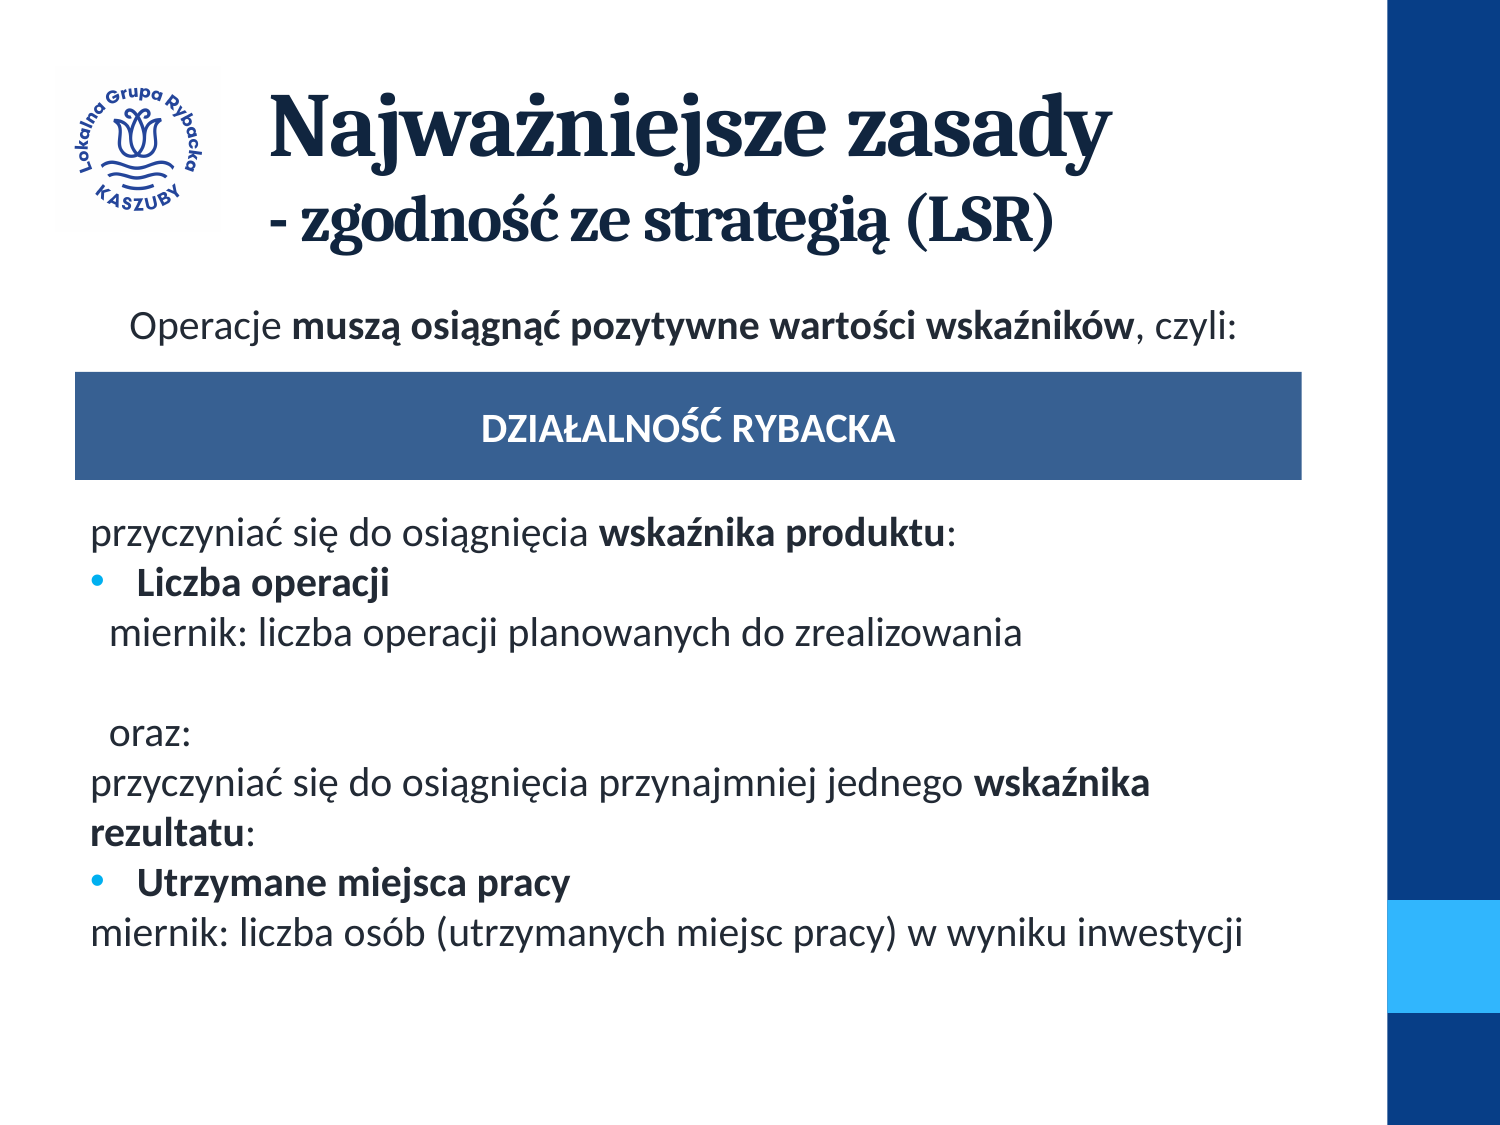

# Najważniejsze zasady - zgodność ze strategią (LSR)
Operacje muszą osiągnąć pozytywne wartości wskaźników, czyli:
DZIAŁALNOŚĆ RYBACKA
przyczyniać się do osiągnięcia wskaźnika produktu:
Liczba operacji
miernik: liczba operacji planowanych do zrealizowania
oraz:
przyczyniać się do osiągnięcia przynajmniej jednego wskaźnika rezultatu:
Utrzymane miejsca pracy
miernik: liczba osób (utrzymanych miejsc pracy) w wyniku inwestycji